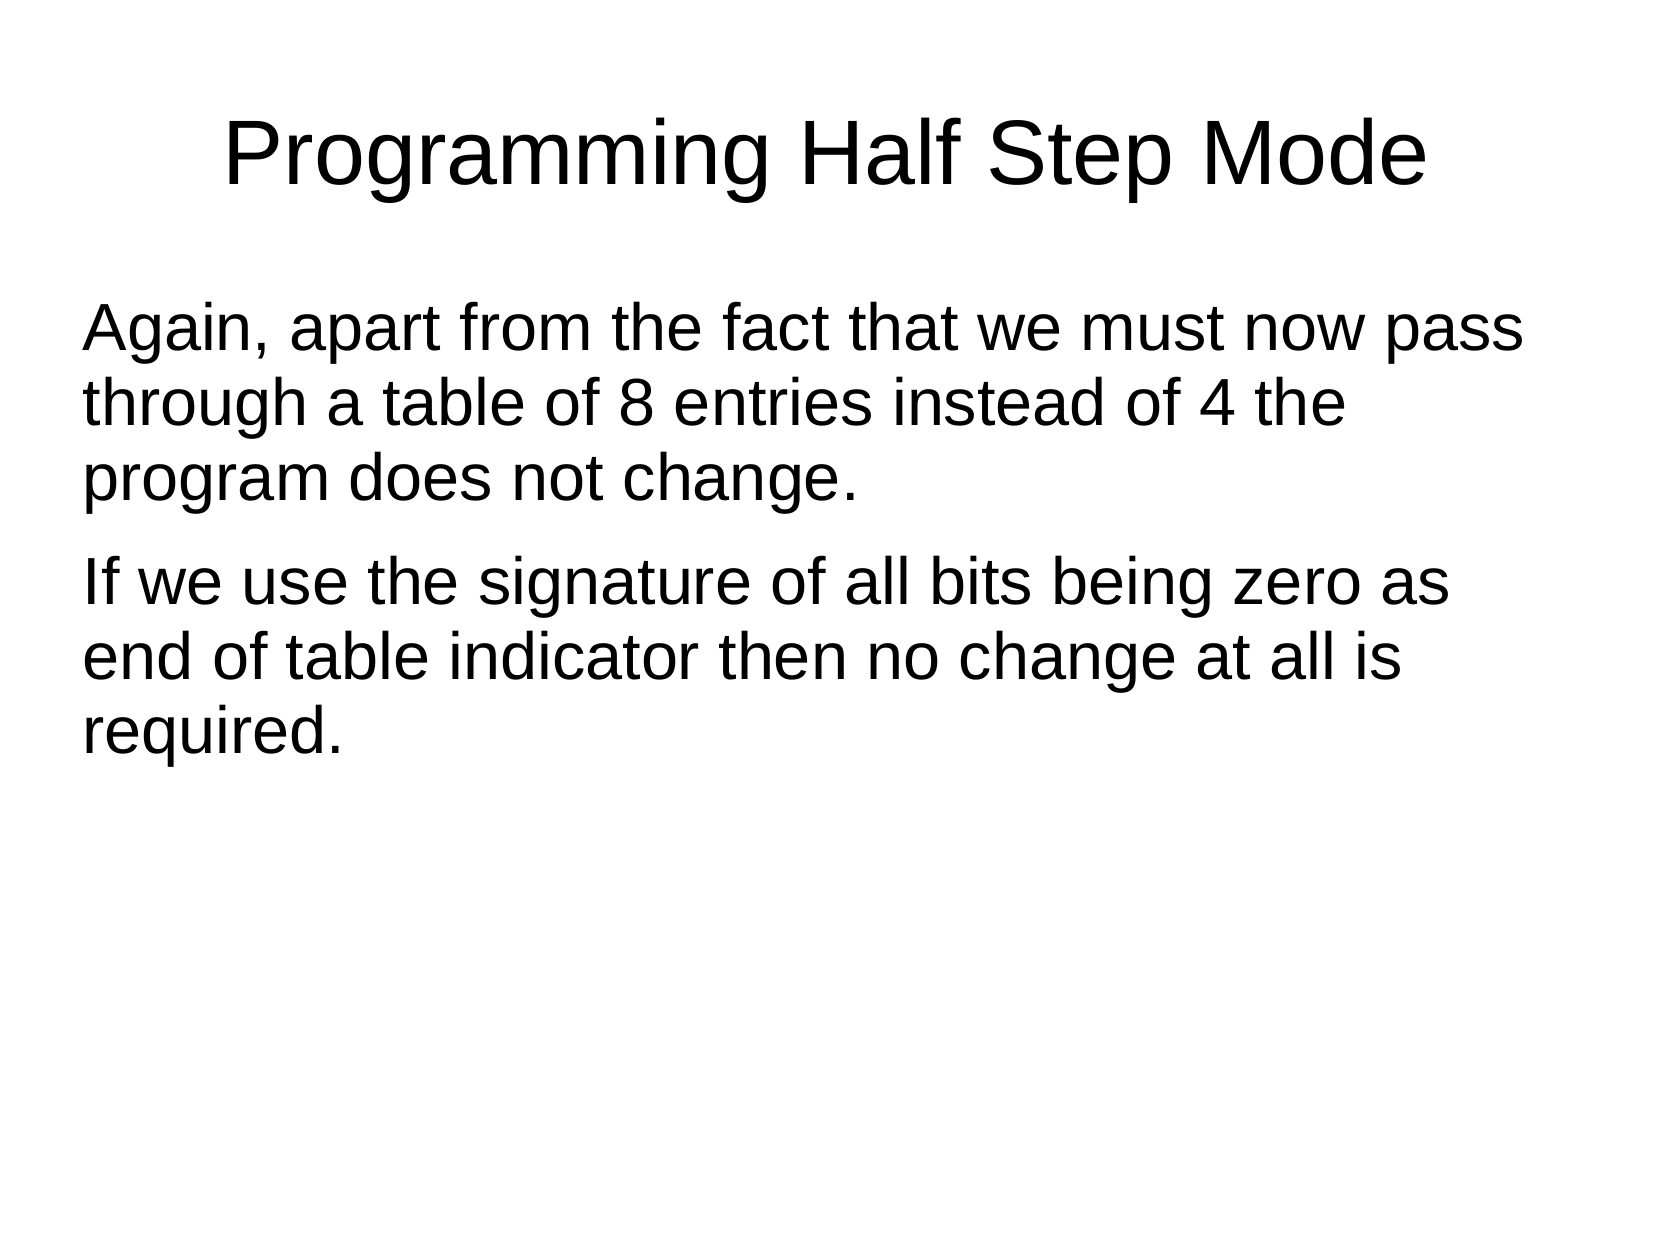

# Programming Half Step Mode
Again, apart from the fact that we must now pass through a table of 8 entries instead of 4 the program does not change.
If we use the signature of all bits being zero as end of table indicator then no change at all is required.